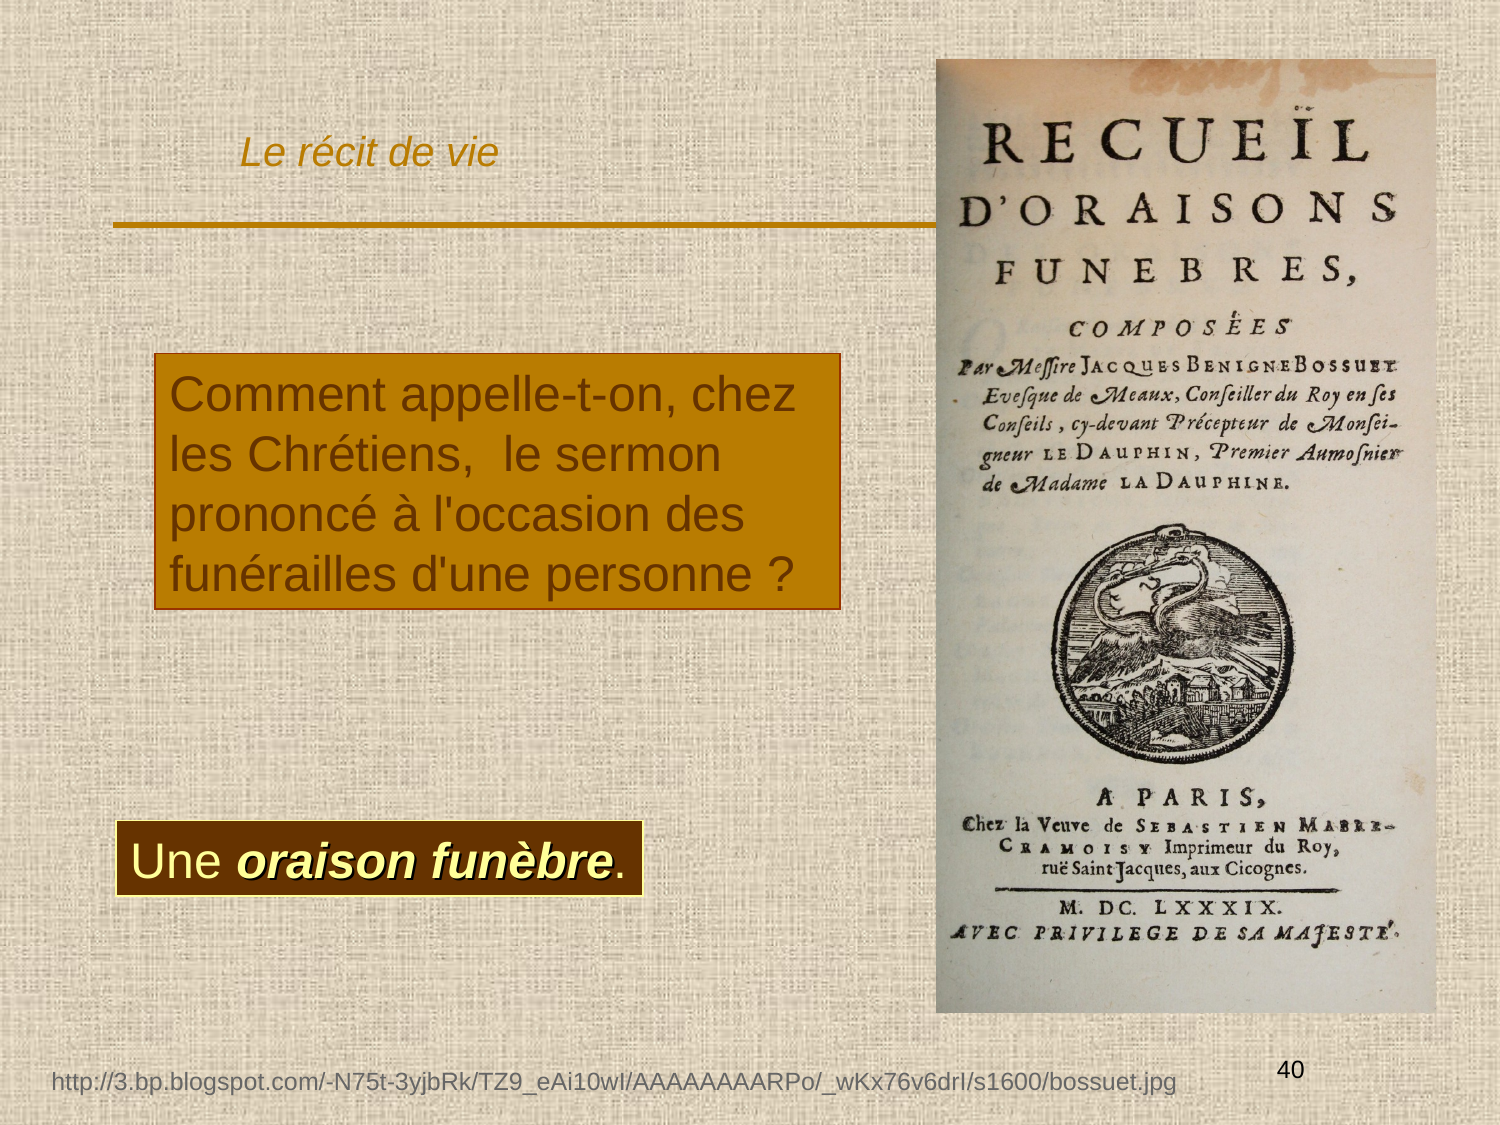

Le récit de vie
Comment appelle-t-on, chez les Chrétiens, le sermon prononcé à l'occasion des funérailles d'une personne ?
Une oraison funèbre.
40
http://3.bp.blogspot.com/-N75t-3yjbRk/TZ9_eAi10wI/AAAAAAAARPo/_wKx76v6drI/s1600/bossuet.jpg